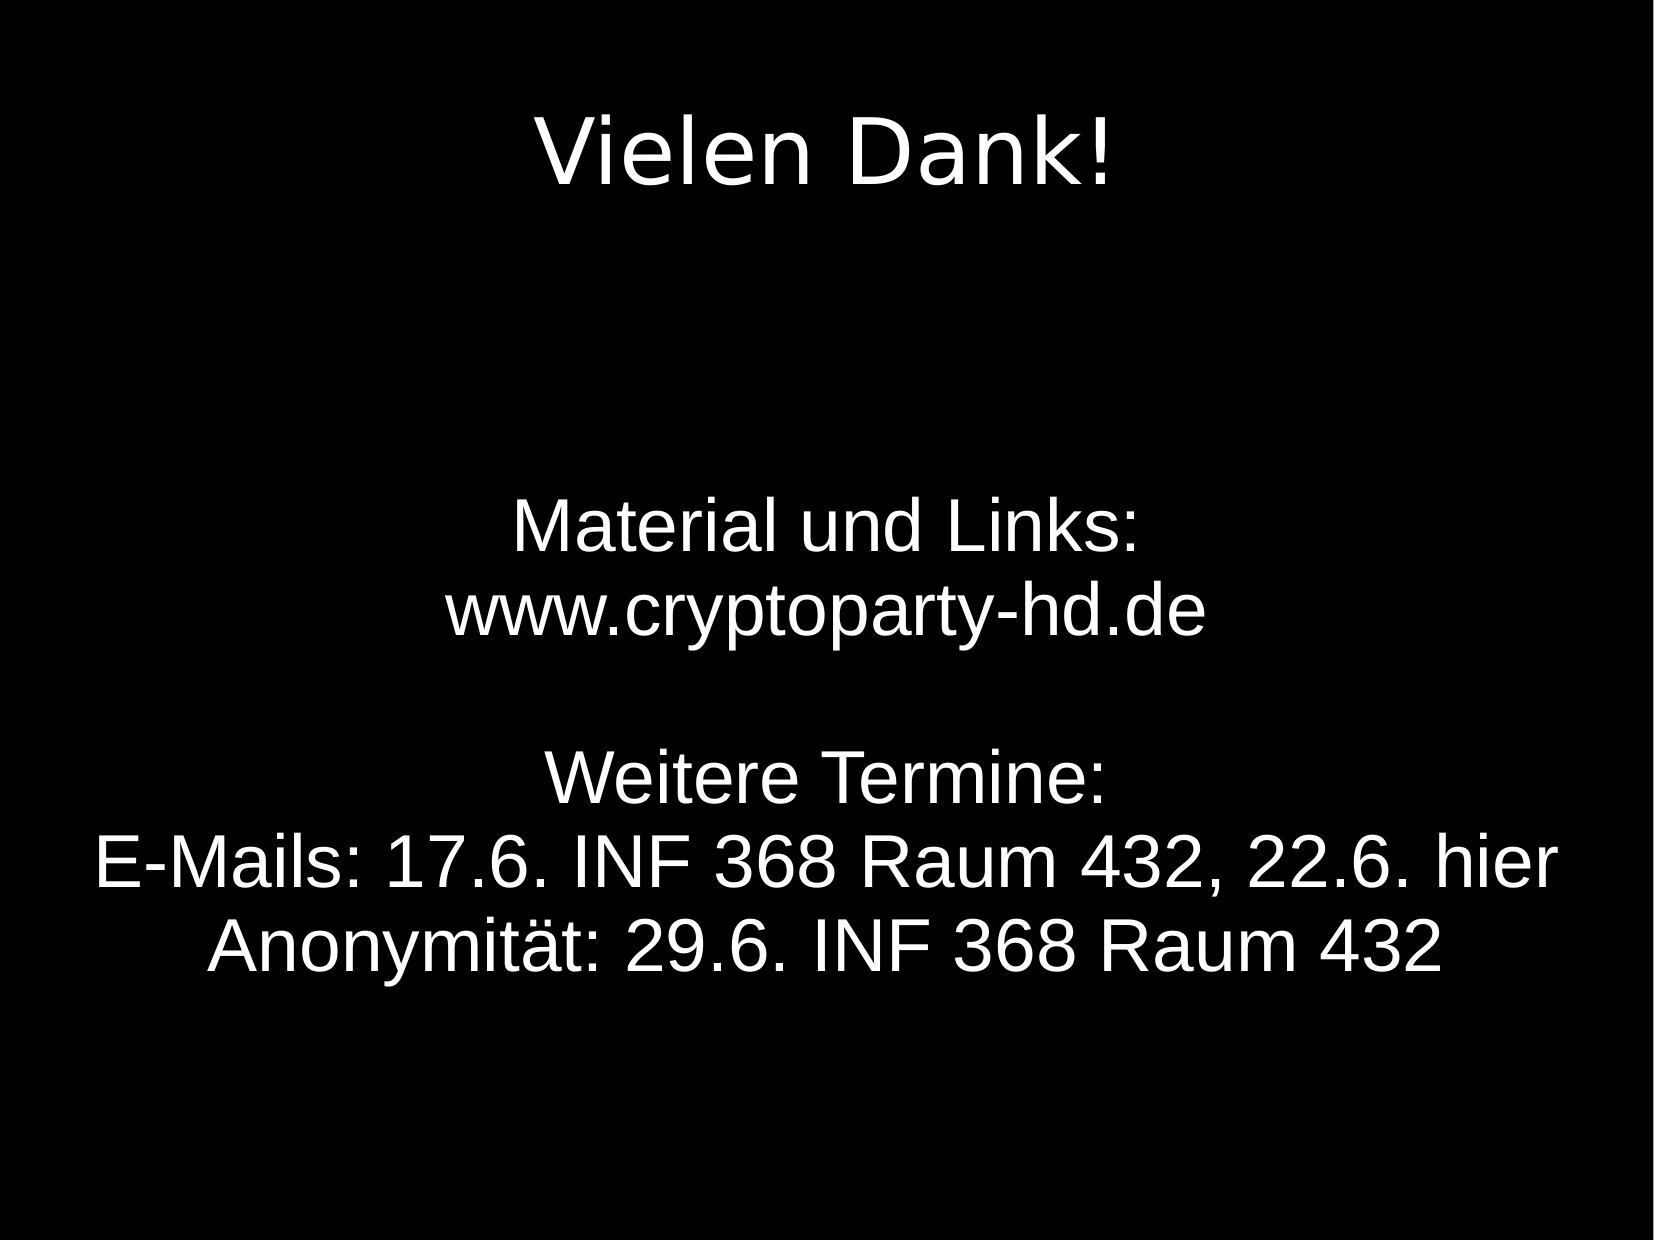

# Vielen Dank!
Material und Links:
www.cryptoparty-hd.de
Weitere Termine:
E-Mails: 17.6. INF 368 Raum 432, 22.6. hier
Anonymität: 29.6. INF 368 Raum 432